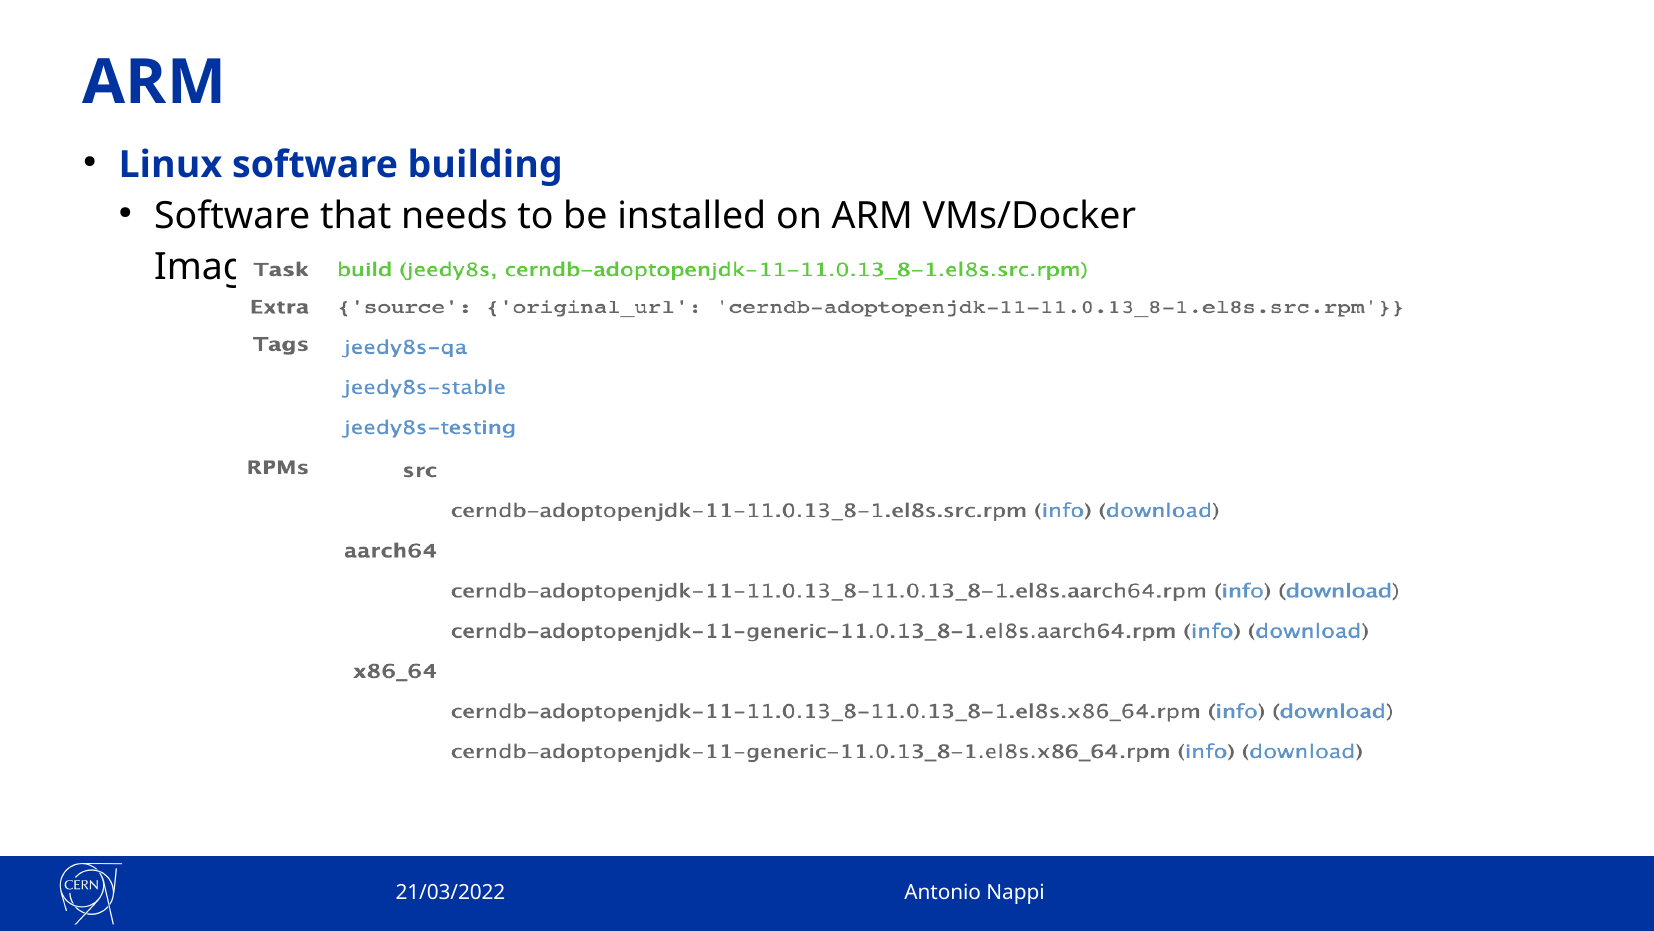

# ARM
Linux software building
Software that needs to be installed on ARM VMs/Docker Images
21/03/2022
Antonio Nappi